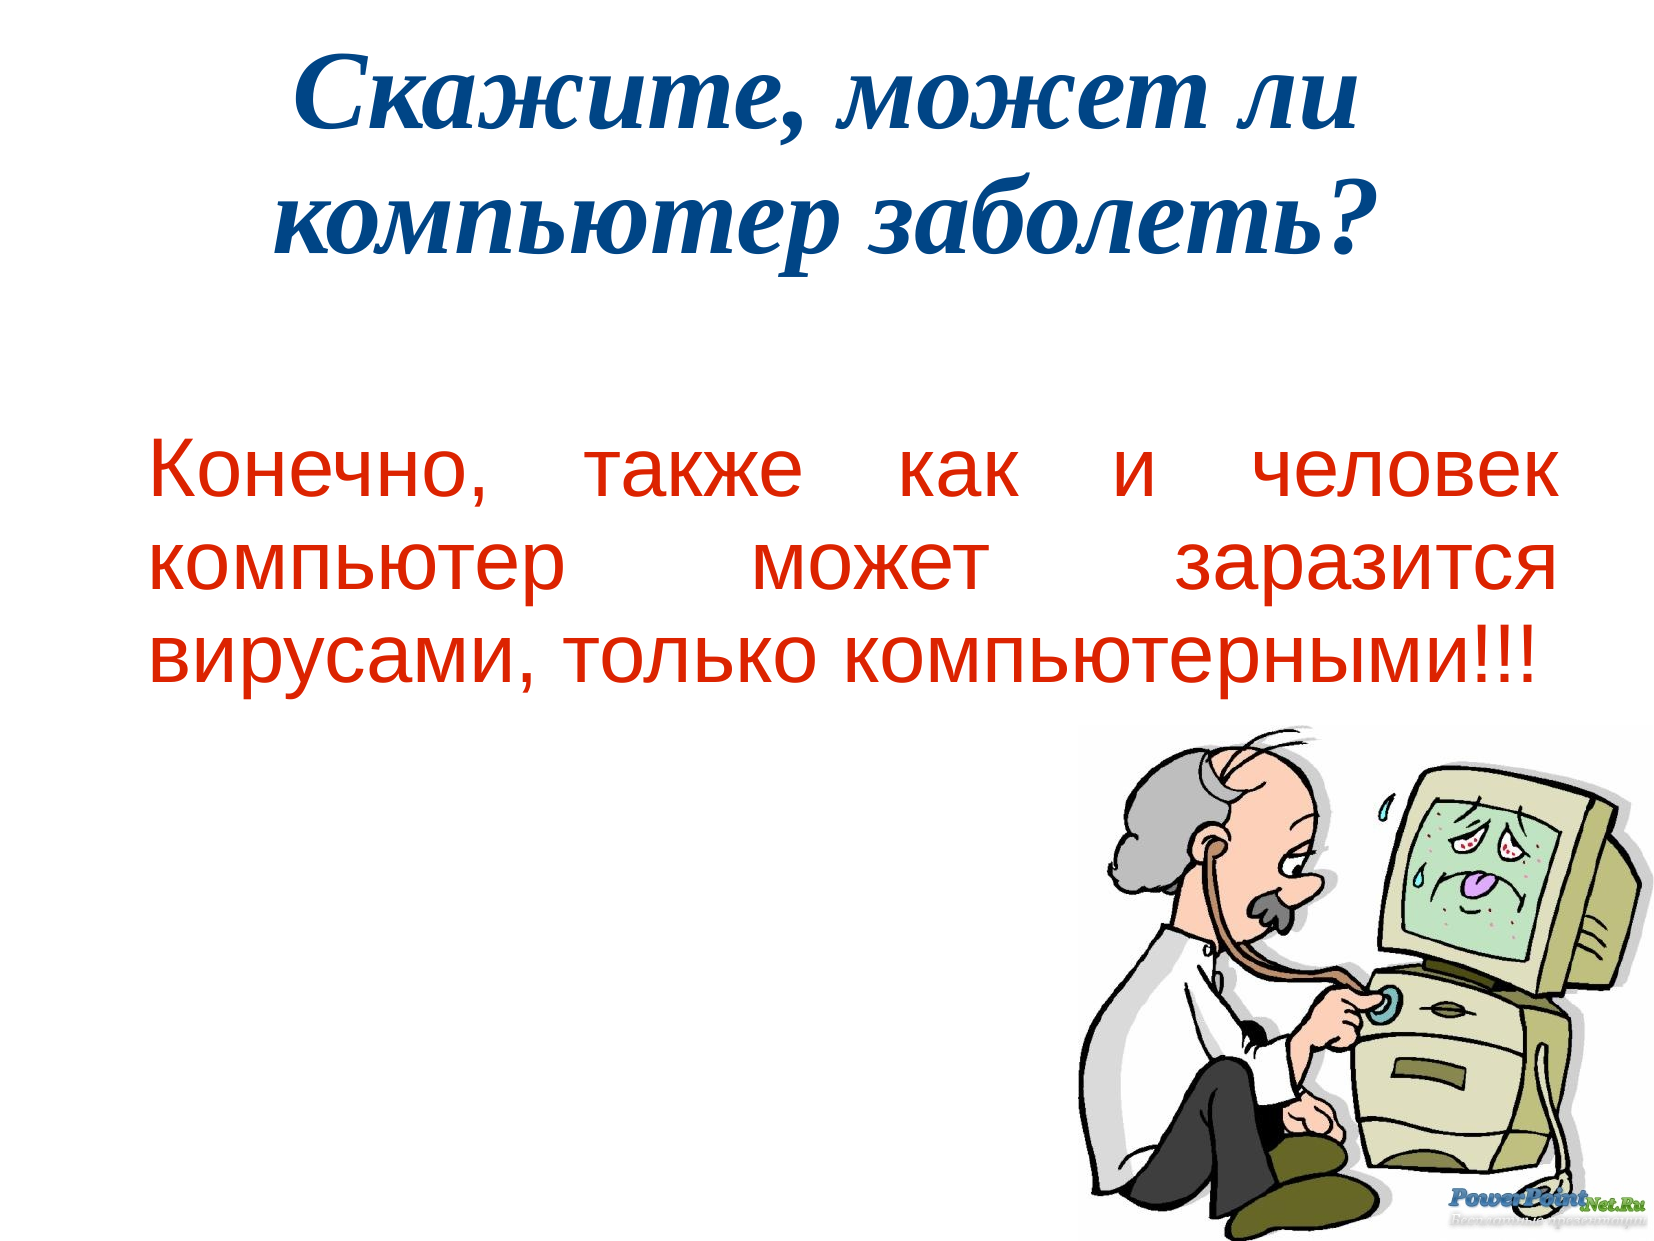

# Скажите, может ли компьютер заболеть?
Конечно, также как и человек компьютер может заразится вирусами, только компьютерными!!!